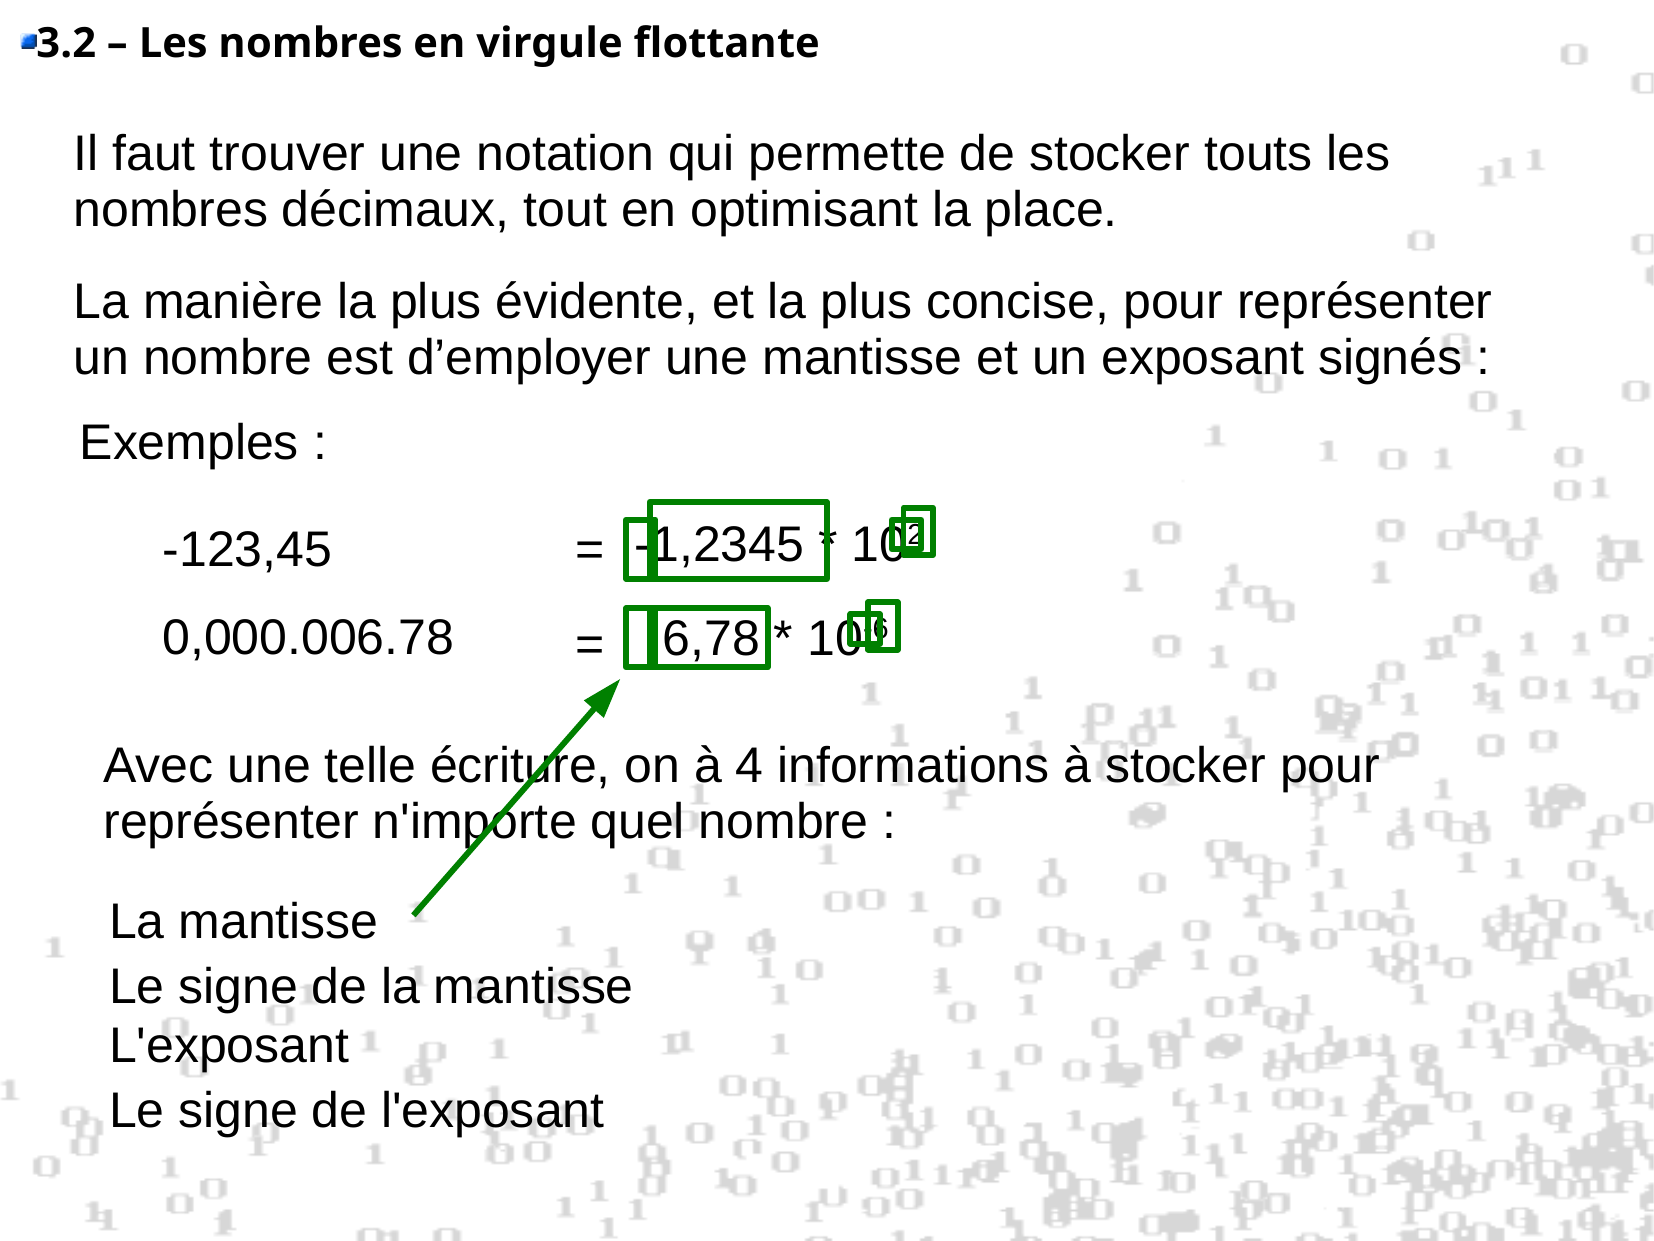

3.2 – Les nombres en virgule flottante
Il faut trouver une notation qui permette de stocker touts les nombres décimaux, tout en optimisant la place.
La manière la plus évidente, et la plus concise, pour représenter un nombre est d’employer une mantisse et un exposant signés :
Exemples :
-1,2345 * 102
-123,45
=
0,000.006.78
 6,78 * 10-6
=
Avec une telle écriture, on à 4 informations à stocker pour représenter n'importe quel nombre :
La mantisse
Le signe de la mantisse
L'exposant
Le signe de l'exposant